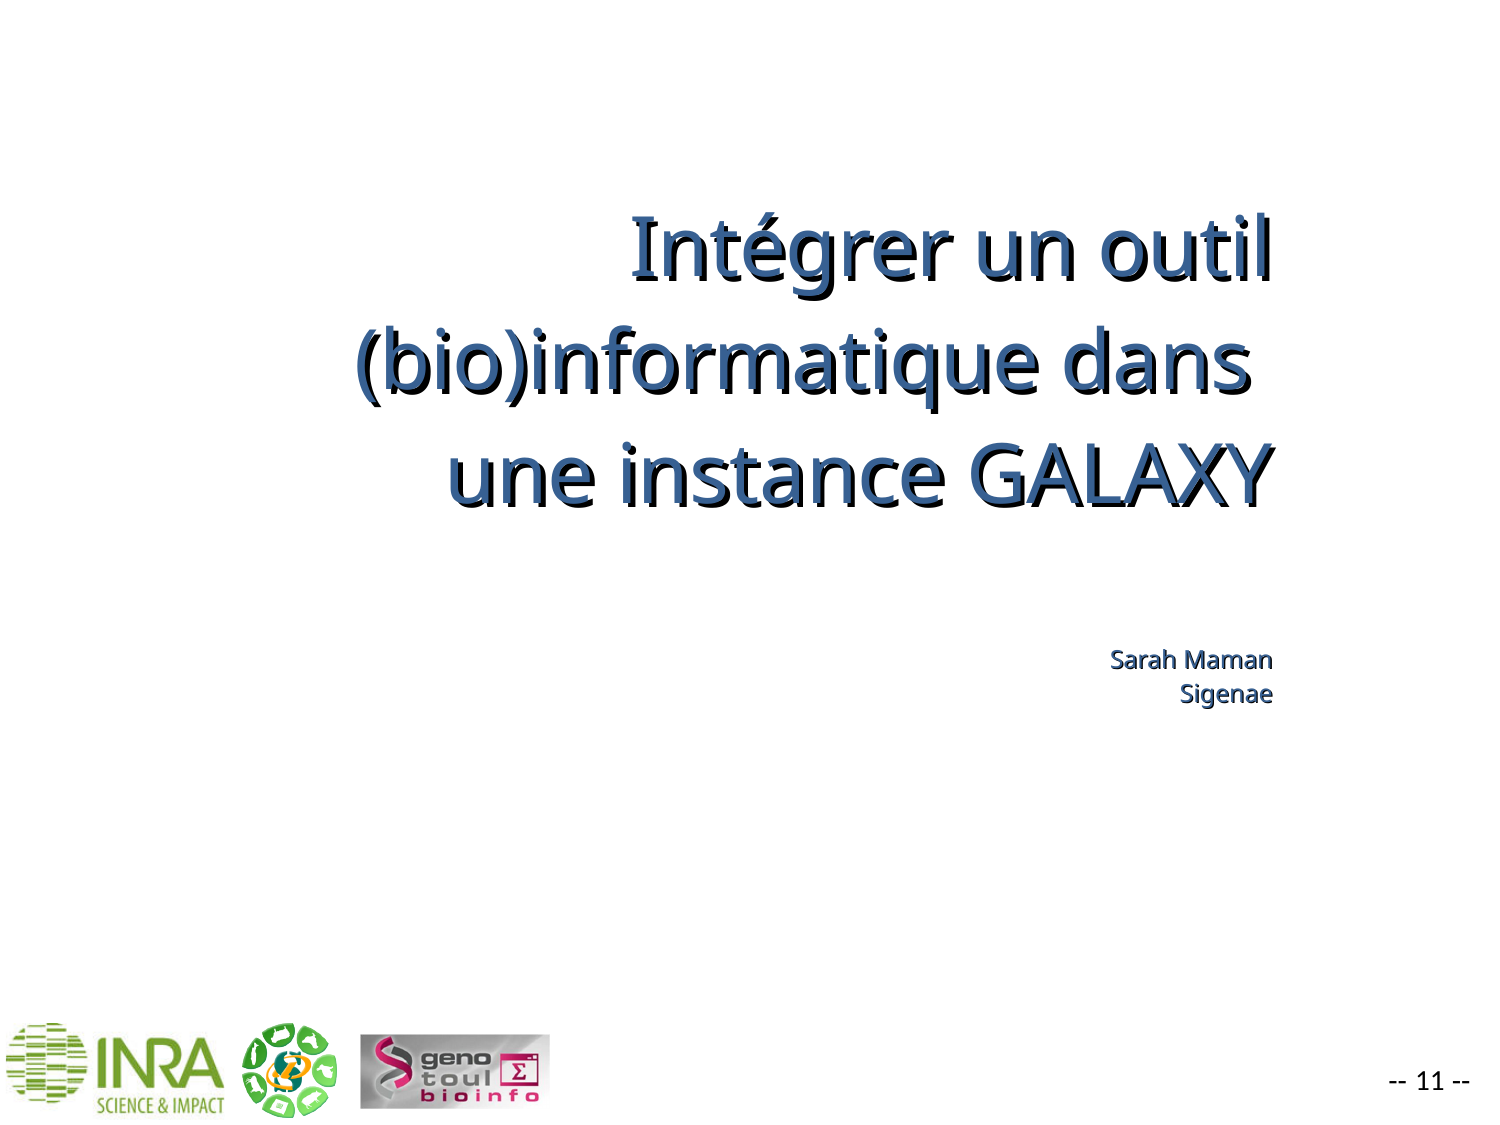

Intégrer un outil (bio)informatique dans
une instance GALAXY
Sarah Maman
Sigenae